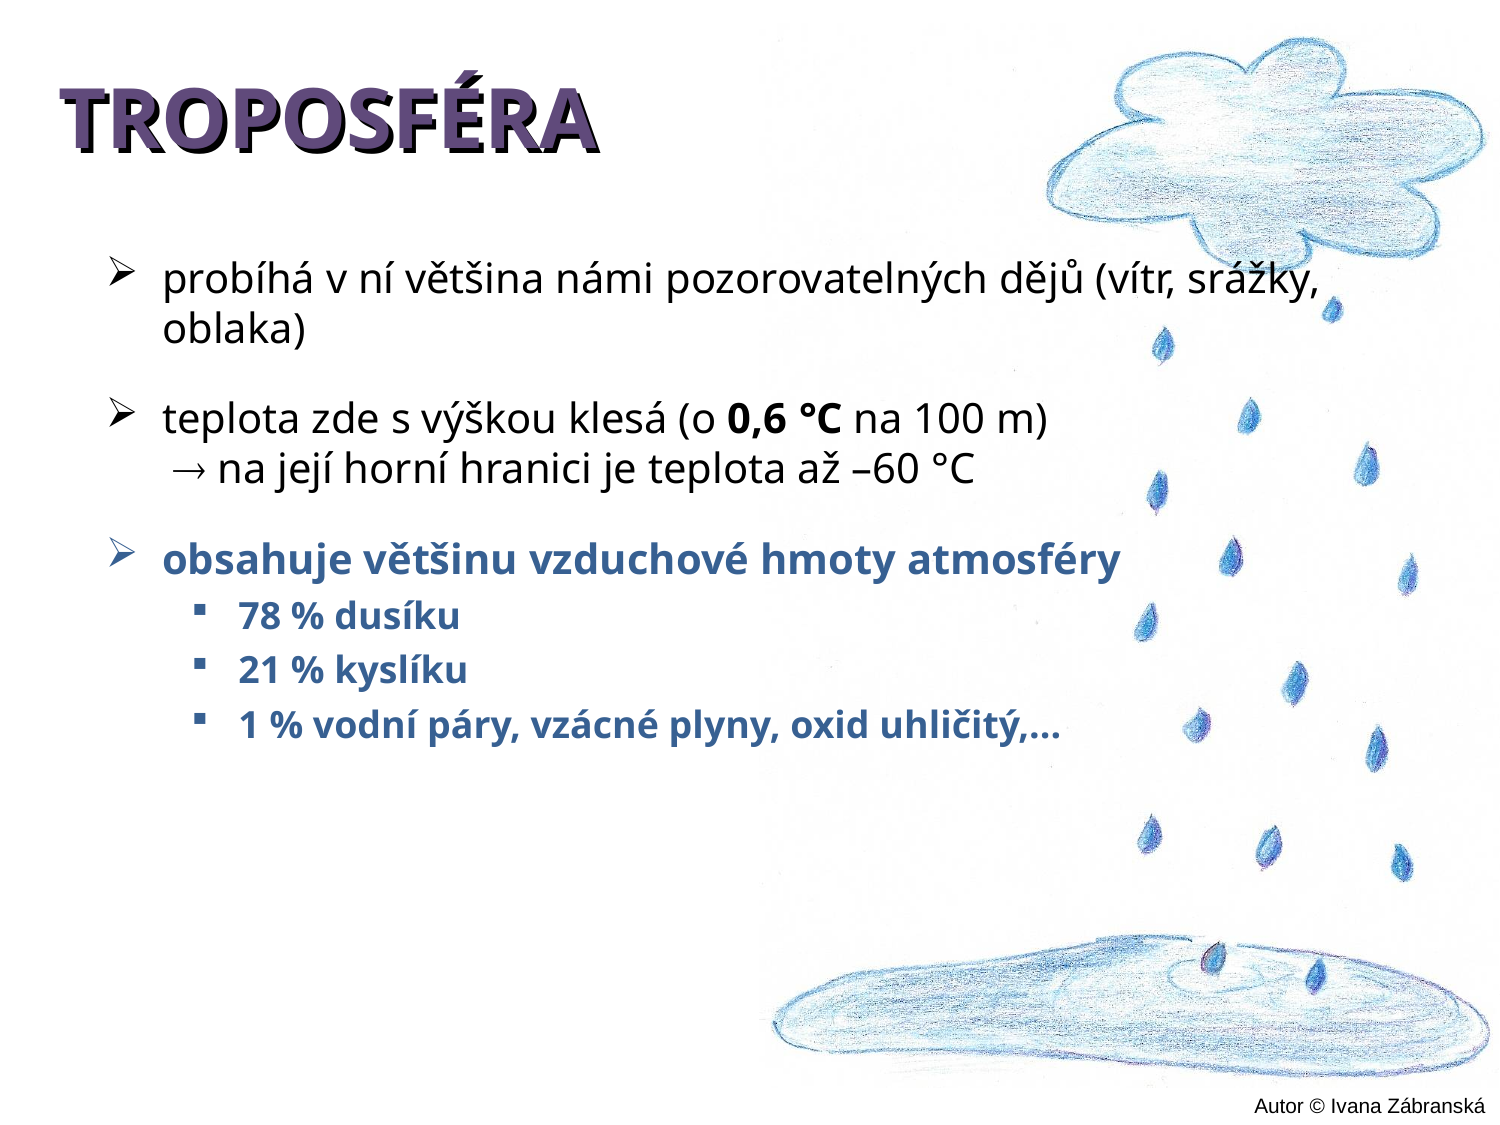

# TROPOSFÉRA
probíhá v ní většina námi pozorovatelných dějů (vítr, srážky, oblaka)
teplota zde s výškou klesá (o 0,6 °C na 100 m)
  na její horní hranici je teplota až –60 °C
obsahuje většinu vzduchové hmoty atmosféry
78 % dusíku
21 % kyslíku
1 % vodní páry, vzácné plyny, oxid uhličitý,...
Autor © Ivana Zábranská